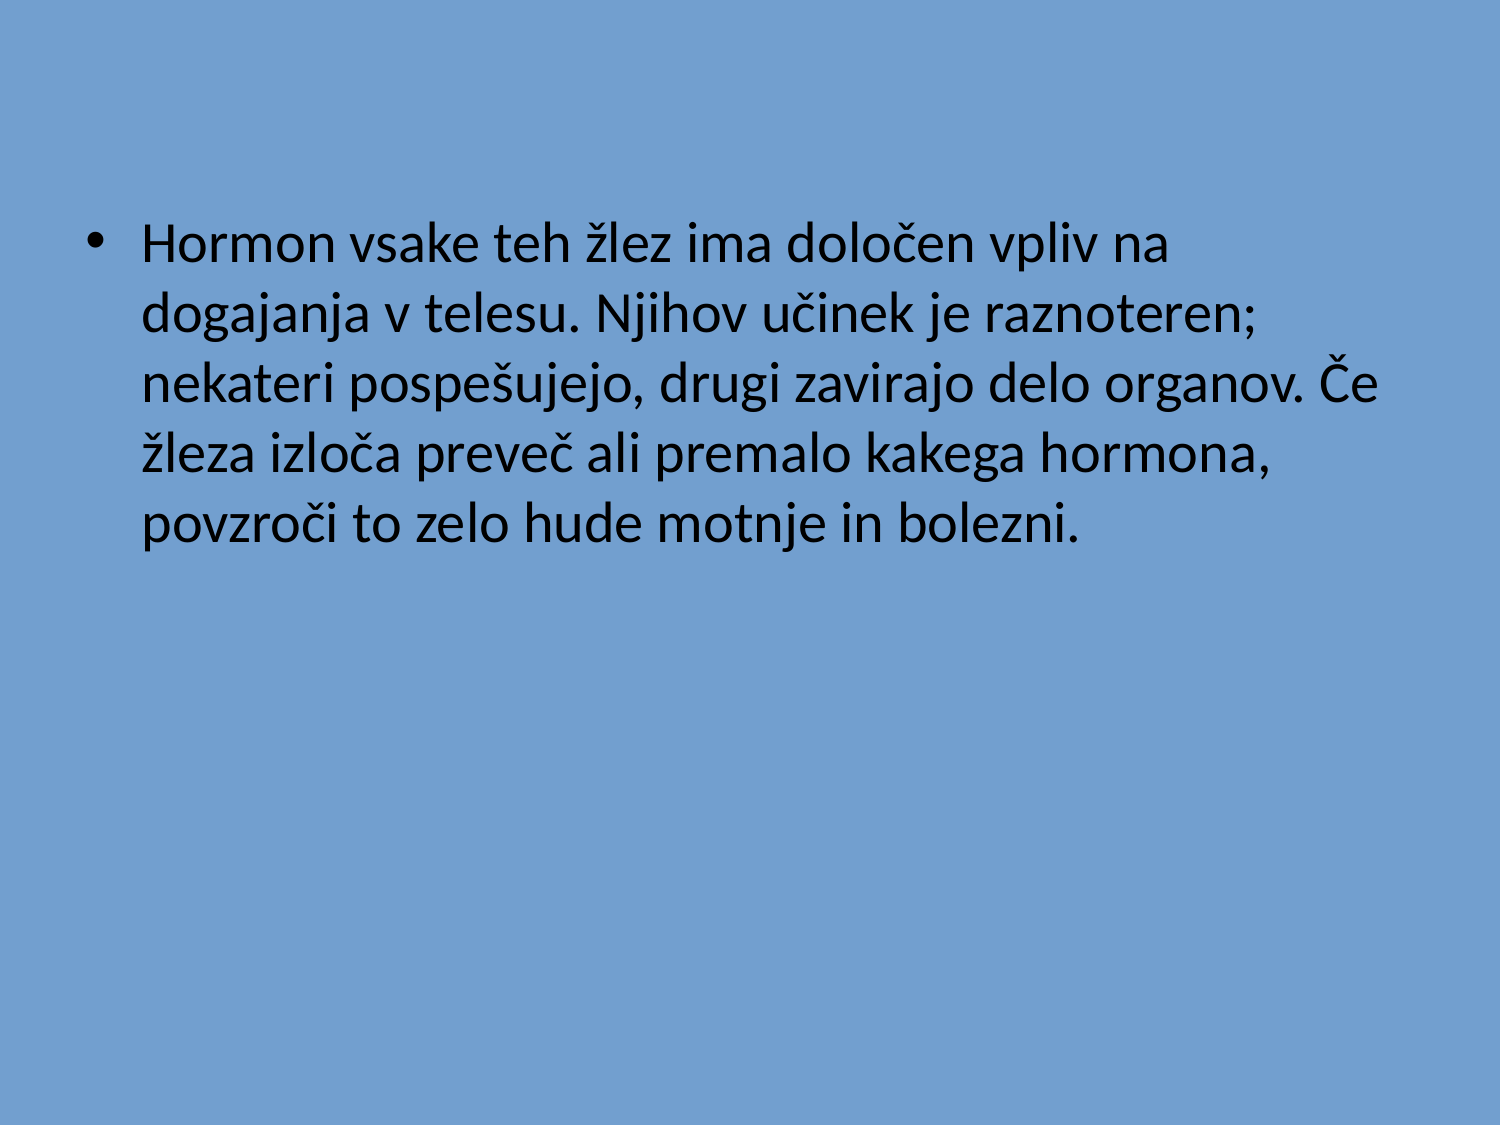

# Hormon vsake teh žlez ima določen vpliv na dogajanja v telesu. Njihov učinek je raznoteren; nekateri pospešujejo, drugi zavirajo delo organov. Če žleza izloča preveč ali premalo kakega hormona, povzroči to zelo hude motnje in bolezni.